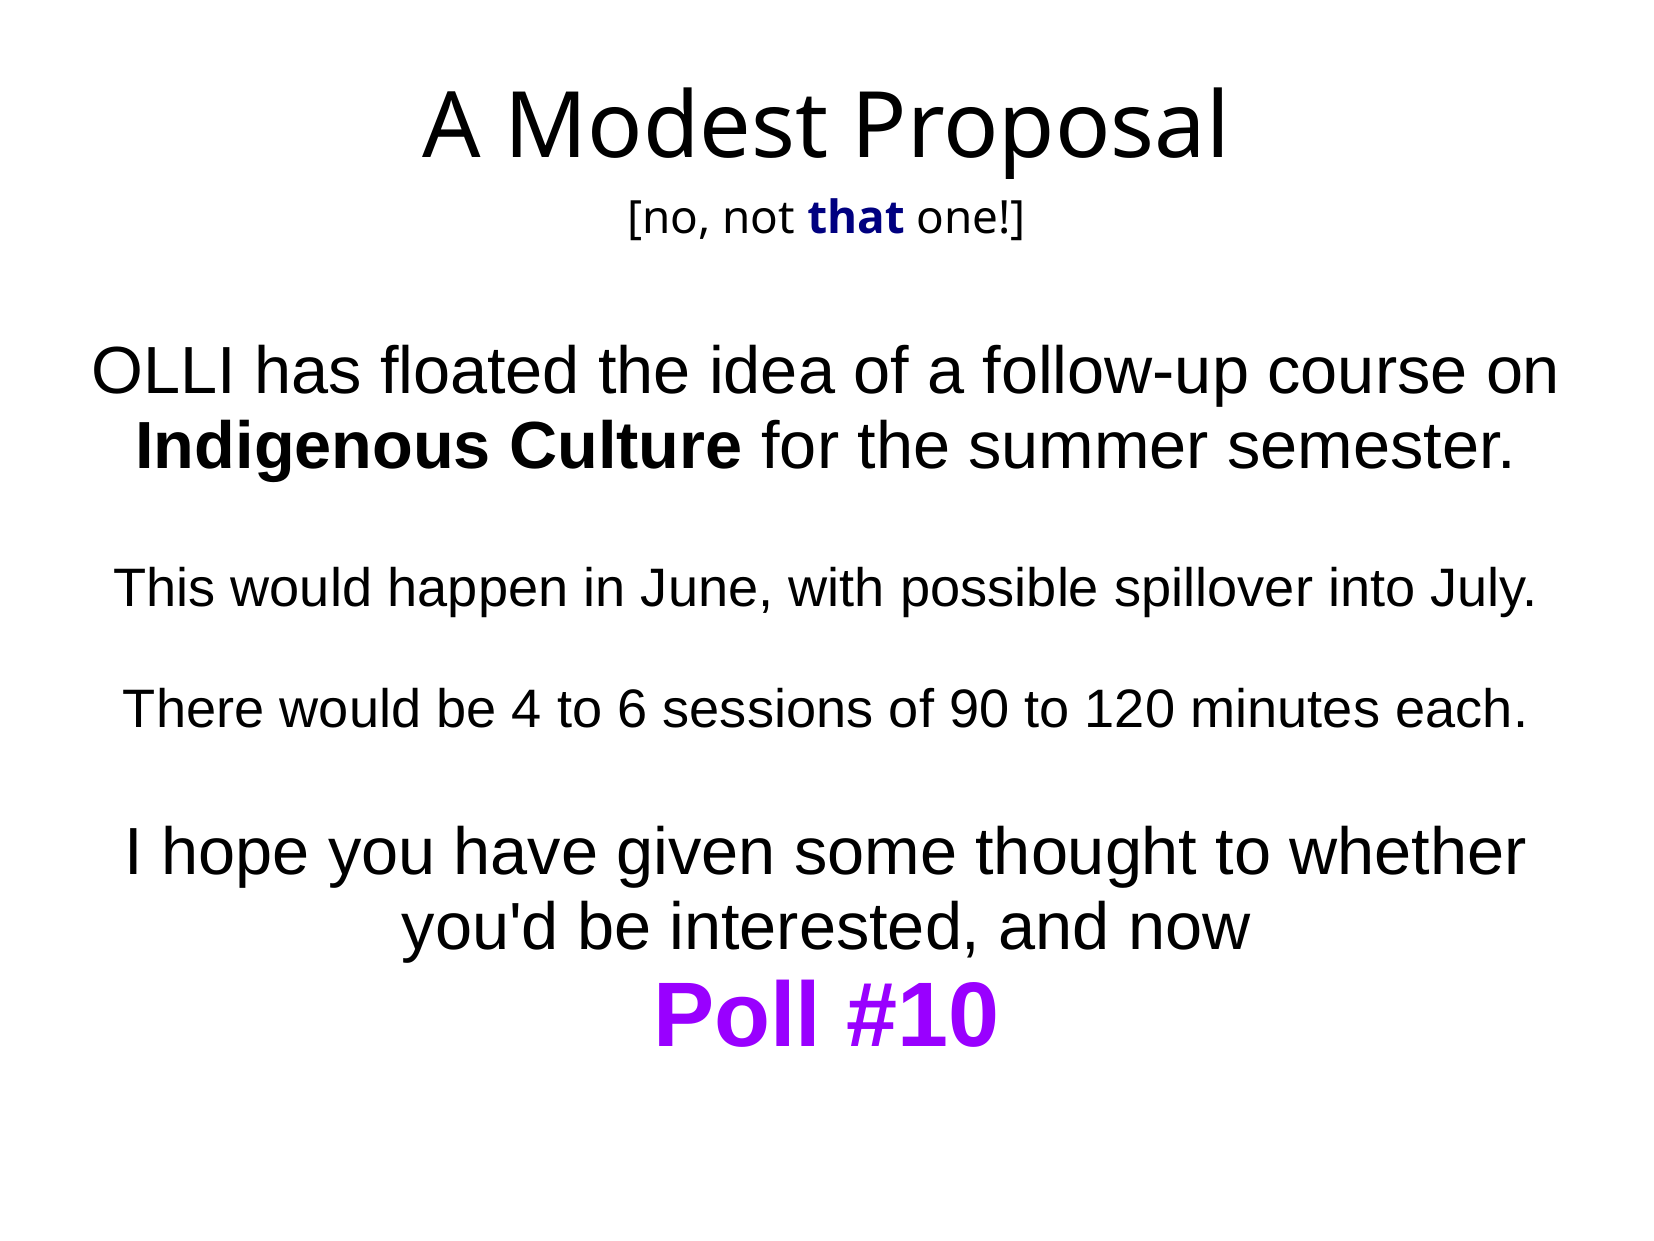

# A Modest Proposal [no, not that one!]
OLLI has floated the idea of a follow-up course on Indigenous Culture for the summer semester.
This would happen in June, with possible spillover into July.
There would be 4 to 6 sessions of 90 to 120 minutes each.
I hope you have given some thought to whether you'd be interested, and now
Poll #10